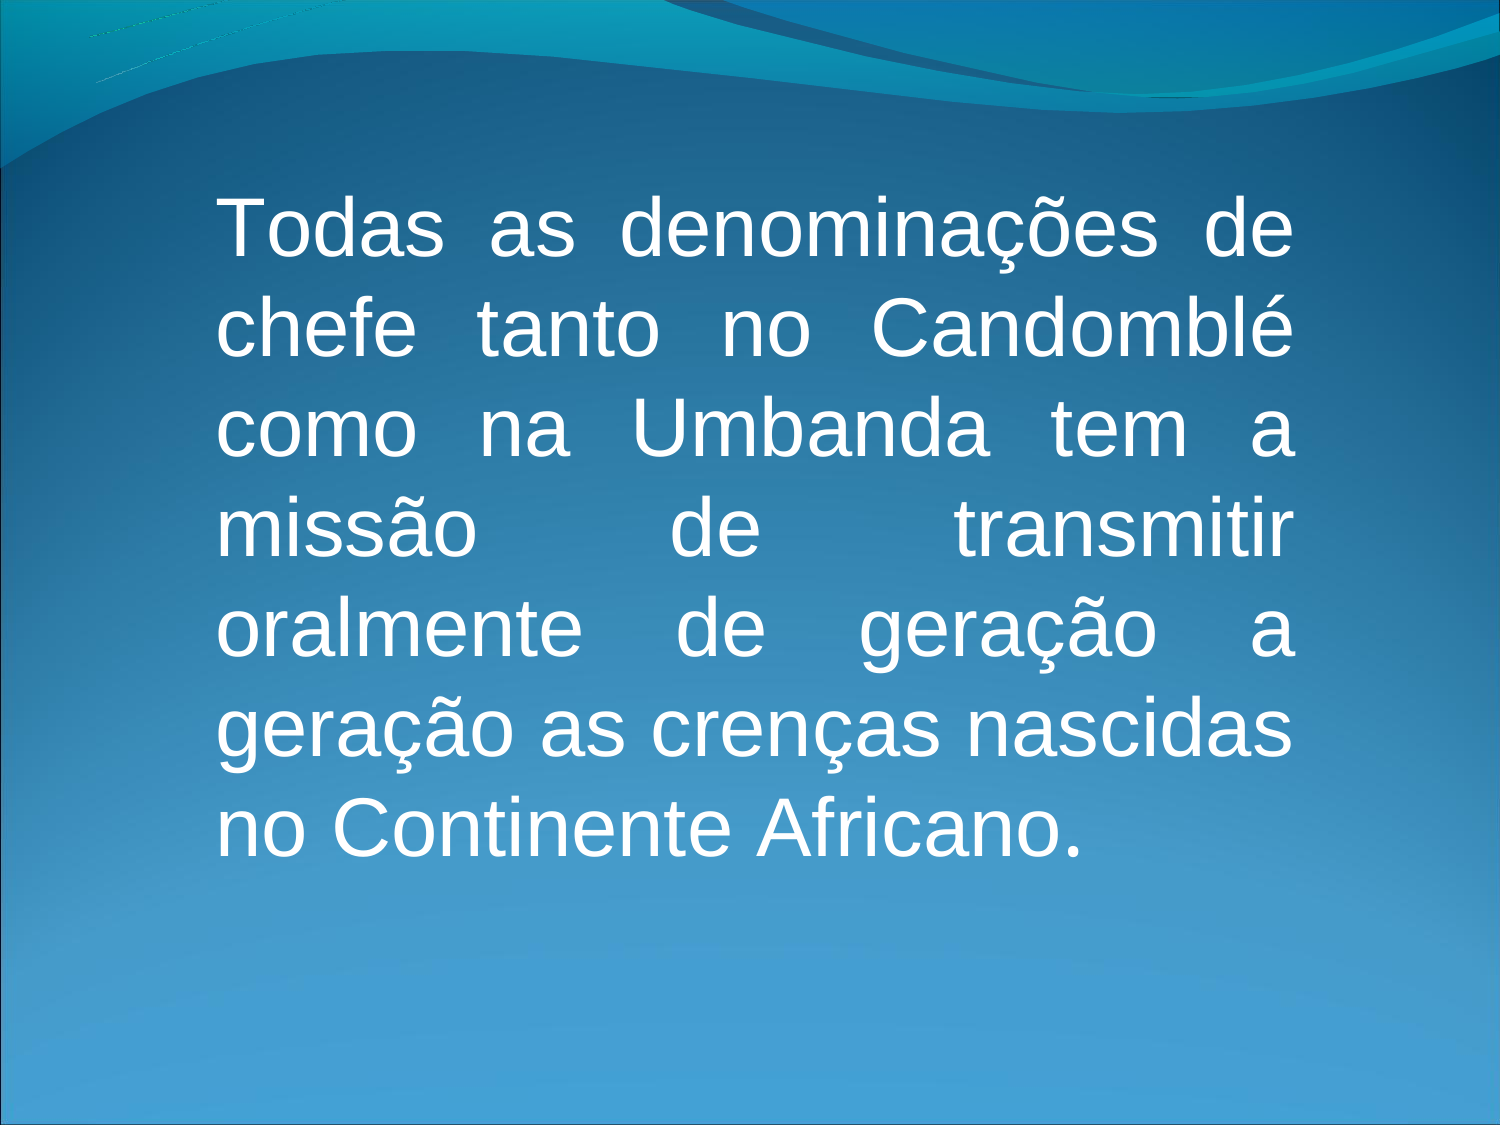

Todas as denominações de chefe tanto no Candomblé como na Umbanda tem a missão de transmitir oralmente de geração a geração as crenças nascidas
no Continente Africano.